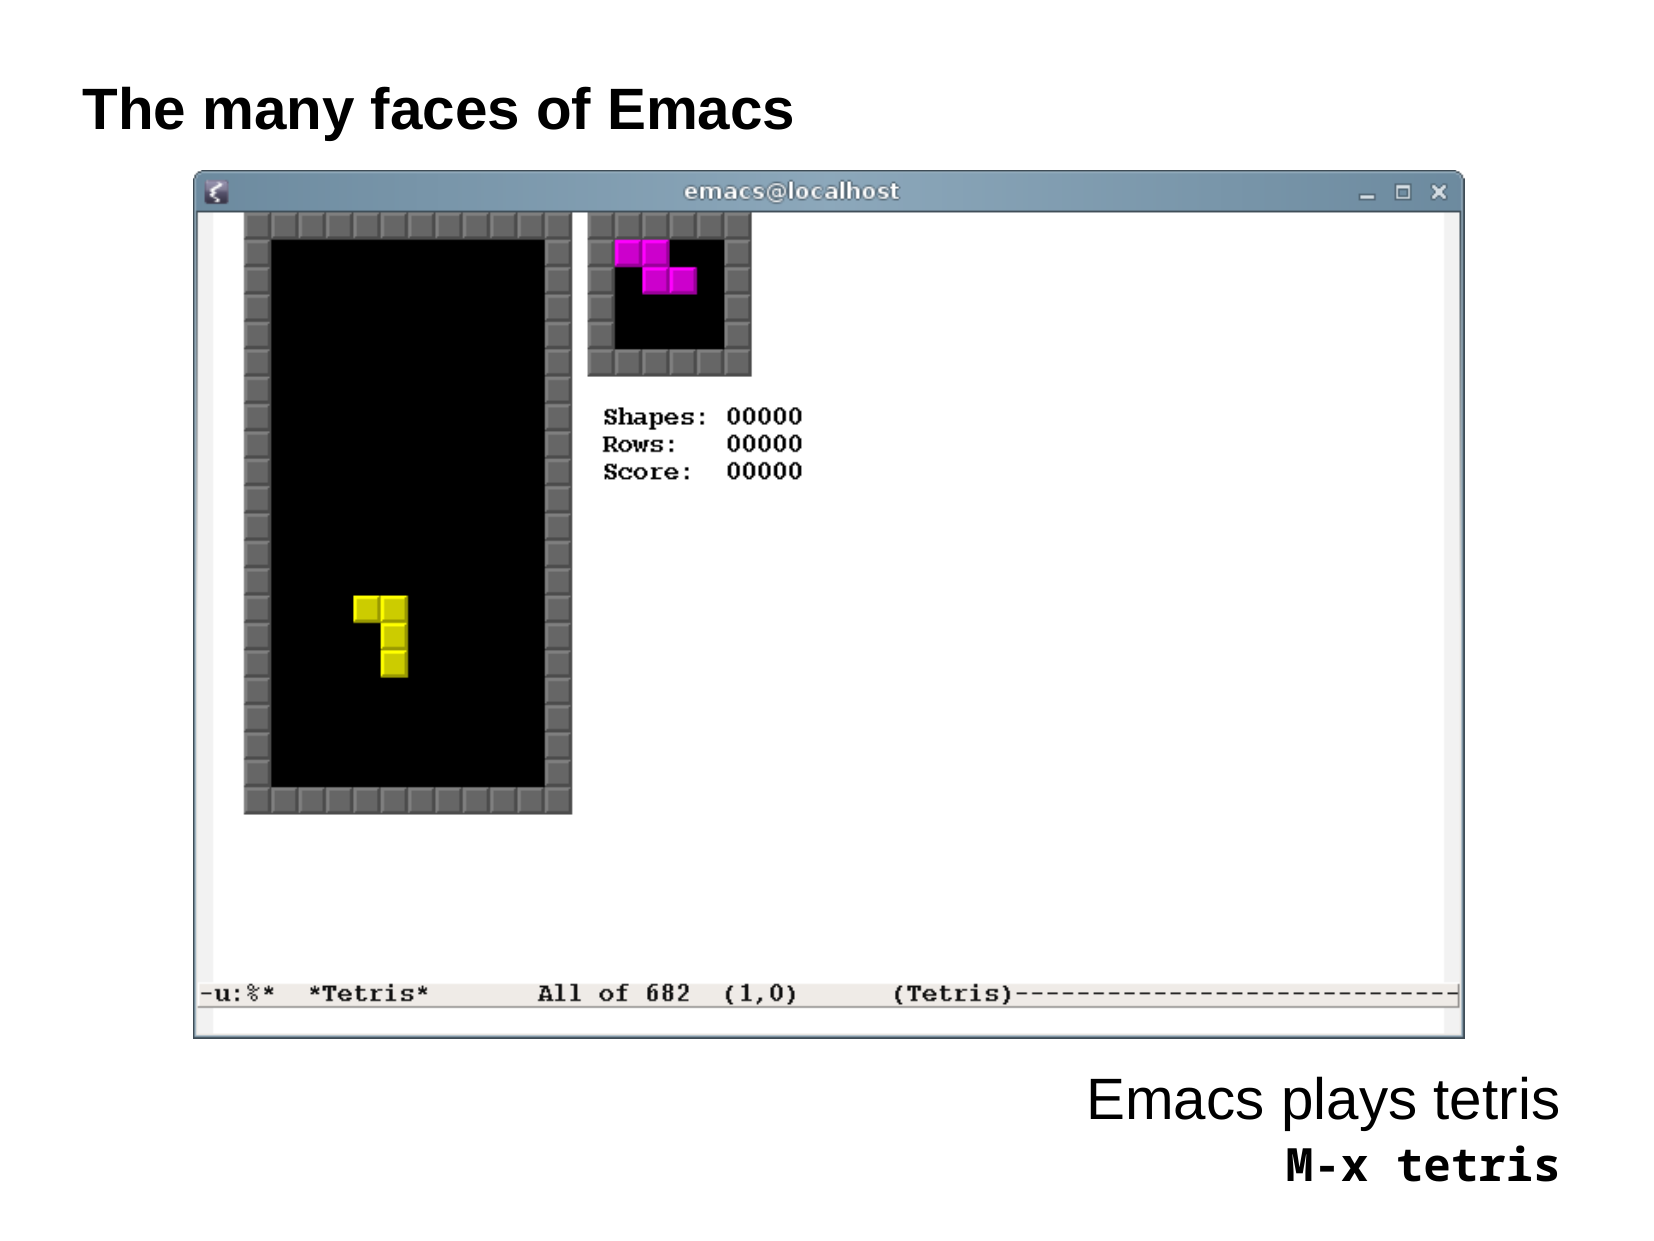

# The many faces of Emacs
Emacs plays tetris
M-x tetris